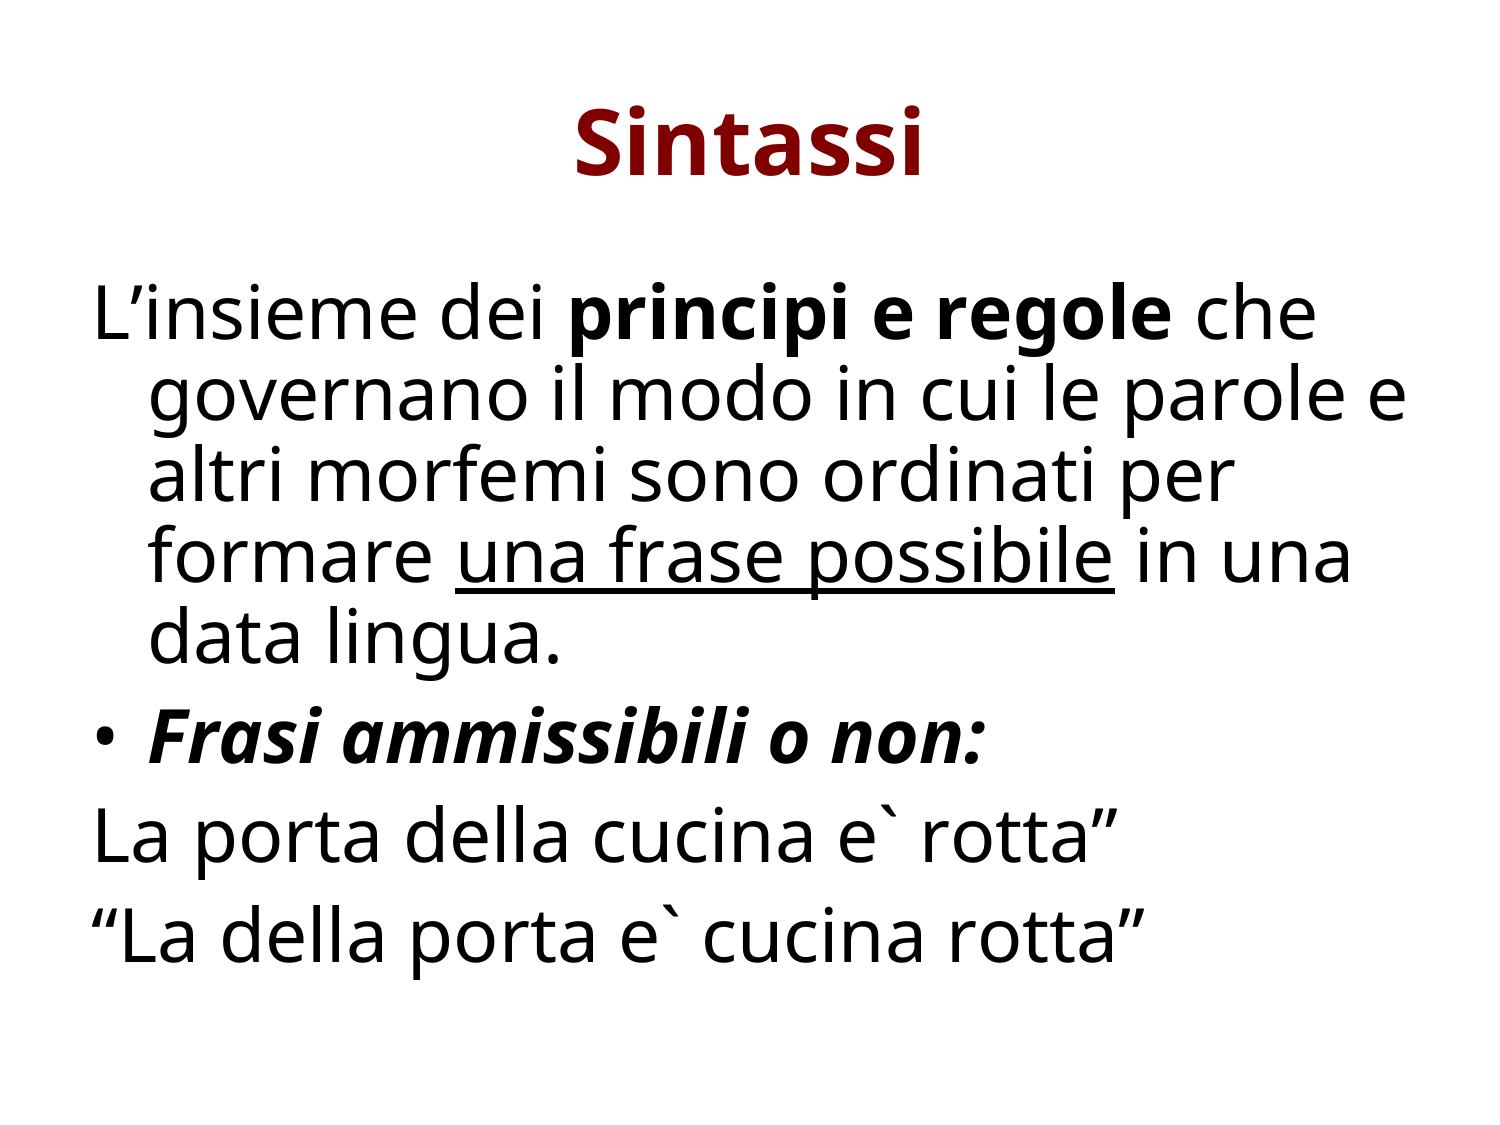

# Sintassi
L’insieme dei principi e regole che governano il modo in cui le parole e altri morfemi sono ordinati per formare una frase possibile in una data lingua.
Frasi ammissibili o non:
La porta della cucina e` rotta”
“La della porta e` cucina rotta”